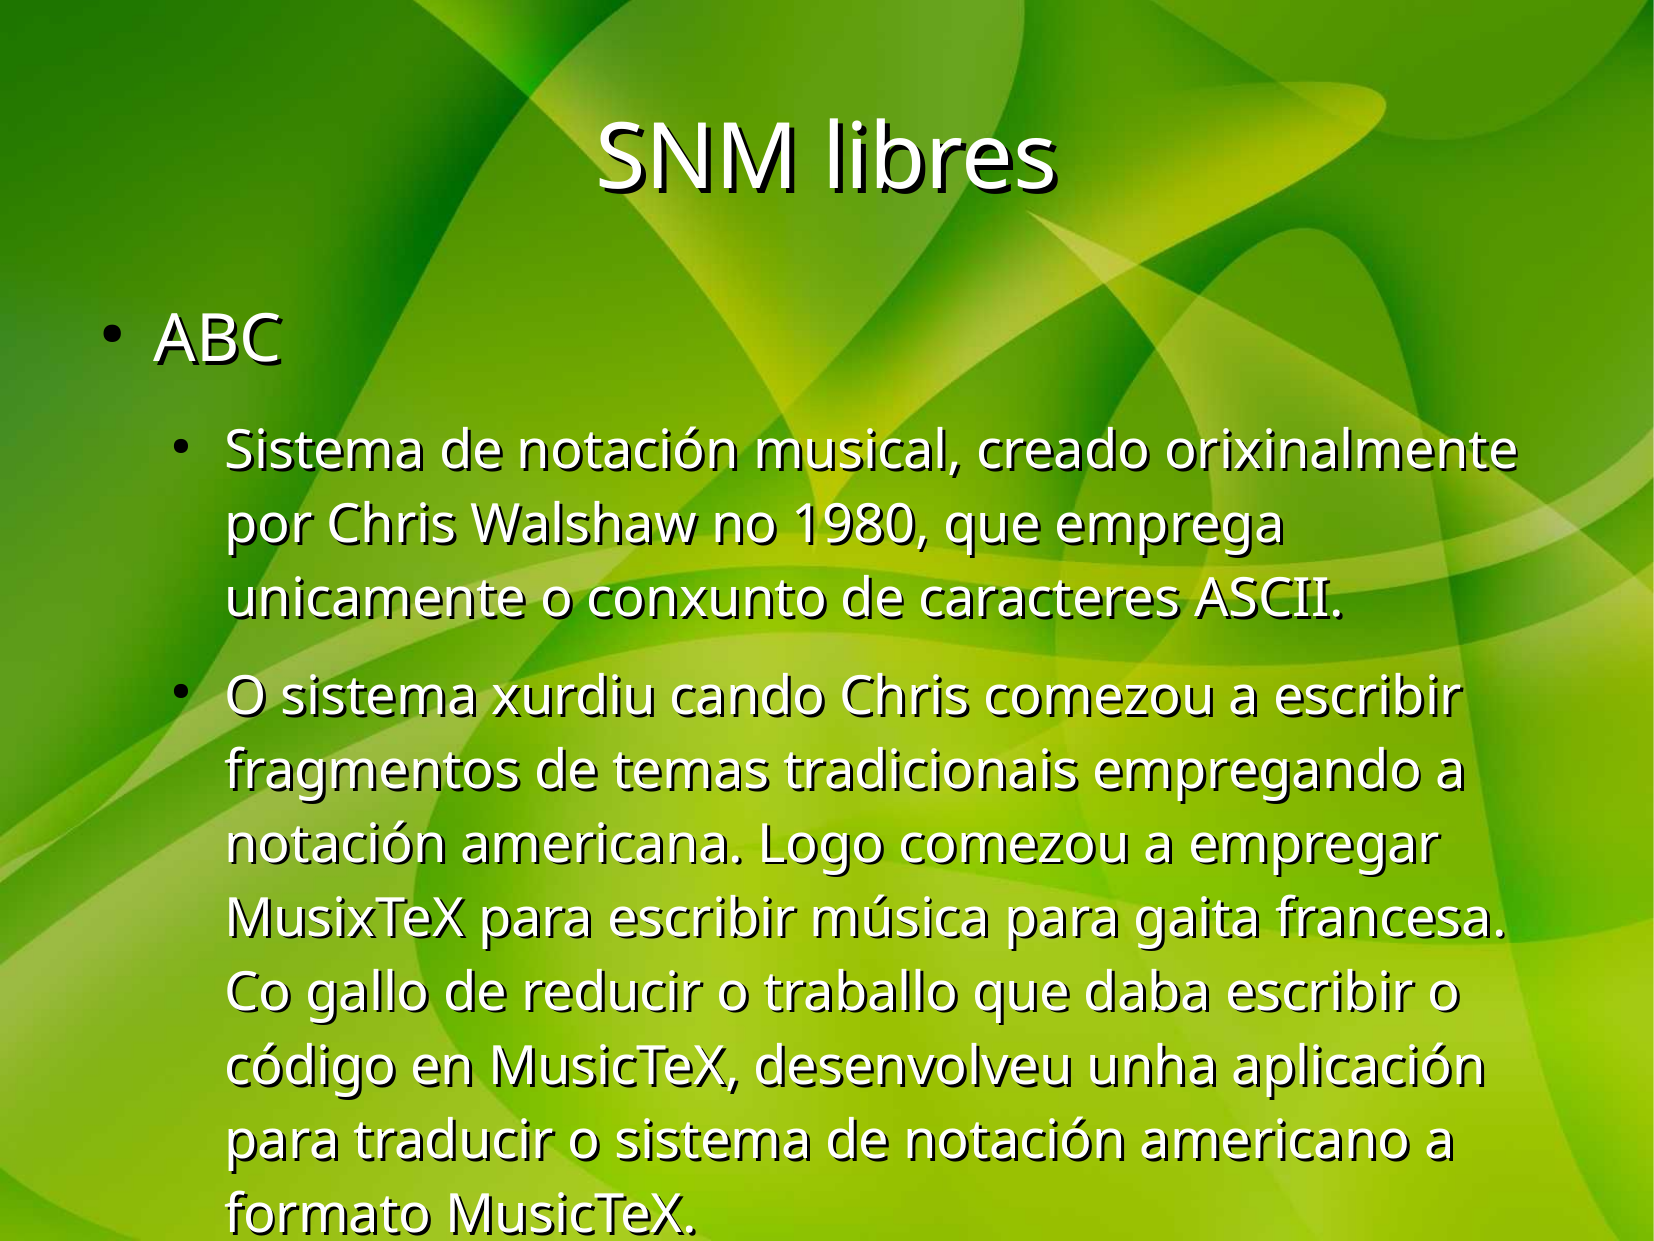

# SNM libres
ABC
Sistema de notación musical, creado orixinalmente por Chris Walshaw no 1980, que emprega unicamente o conxunto de caracteres ASCII.
O sistema xurdiu cando Chris comezou a escribir fragmentos de temas tradicionais empregando a notación americana. Logo comezou a empregar MusixTeX para escribir música para gaita francesa. Co gallo de reducir o traballo que daba escribir o código en MusicTeX, desenvolveu unha aplicación para traducir o sistema de notación americano a formato MusicTeX.